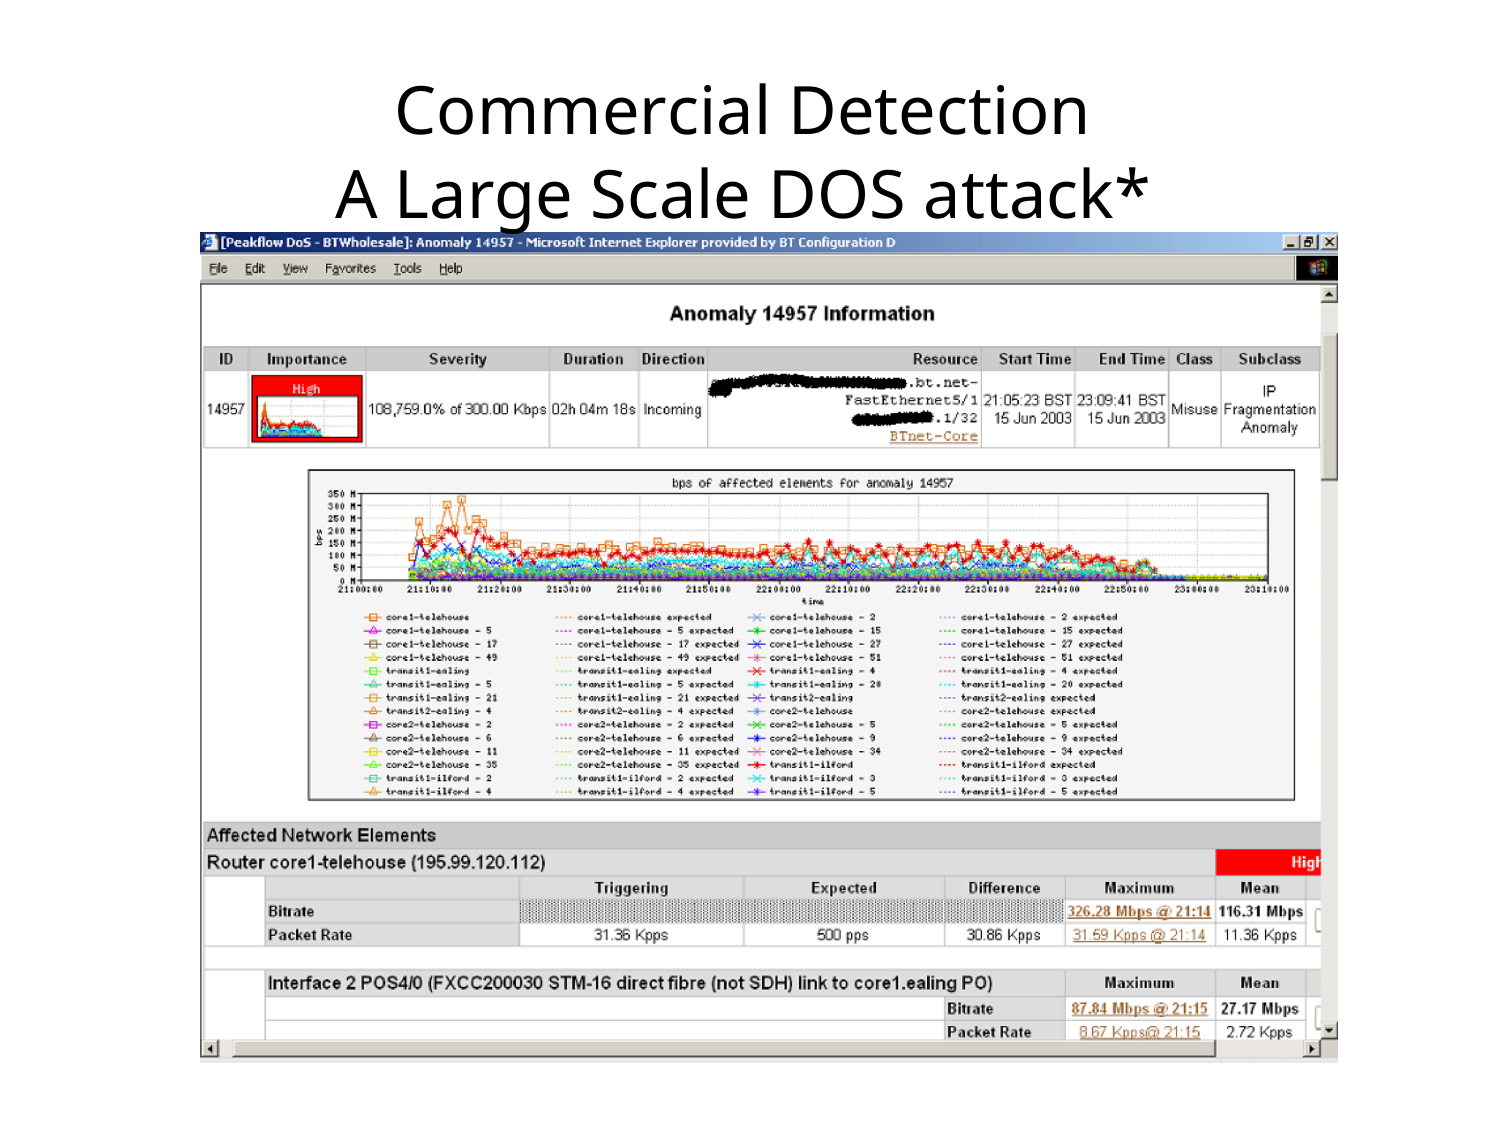

# Commercial Detection A Large Scale DOS attack*